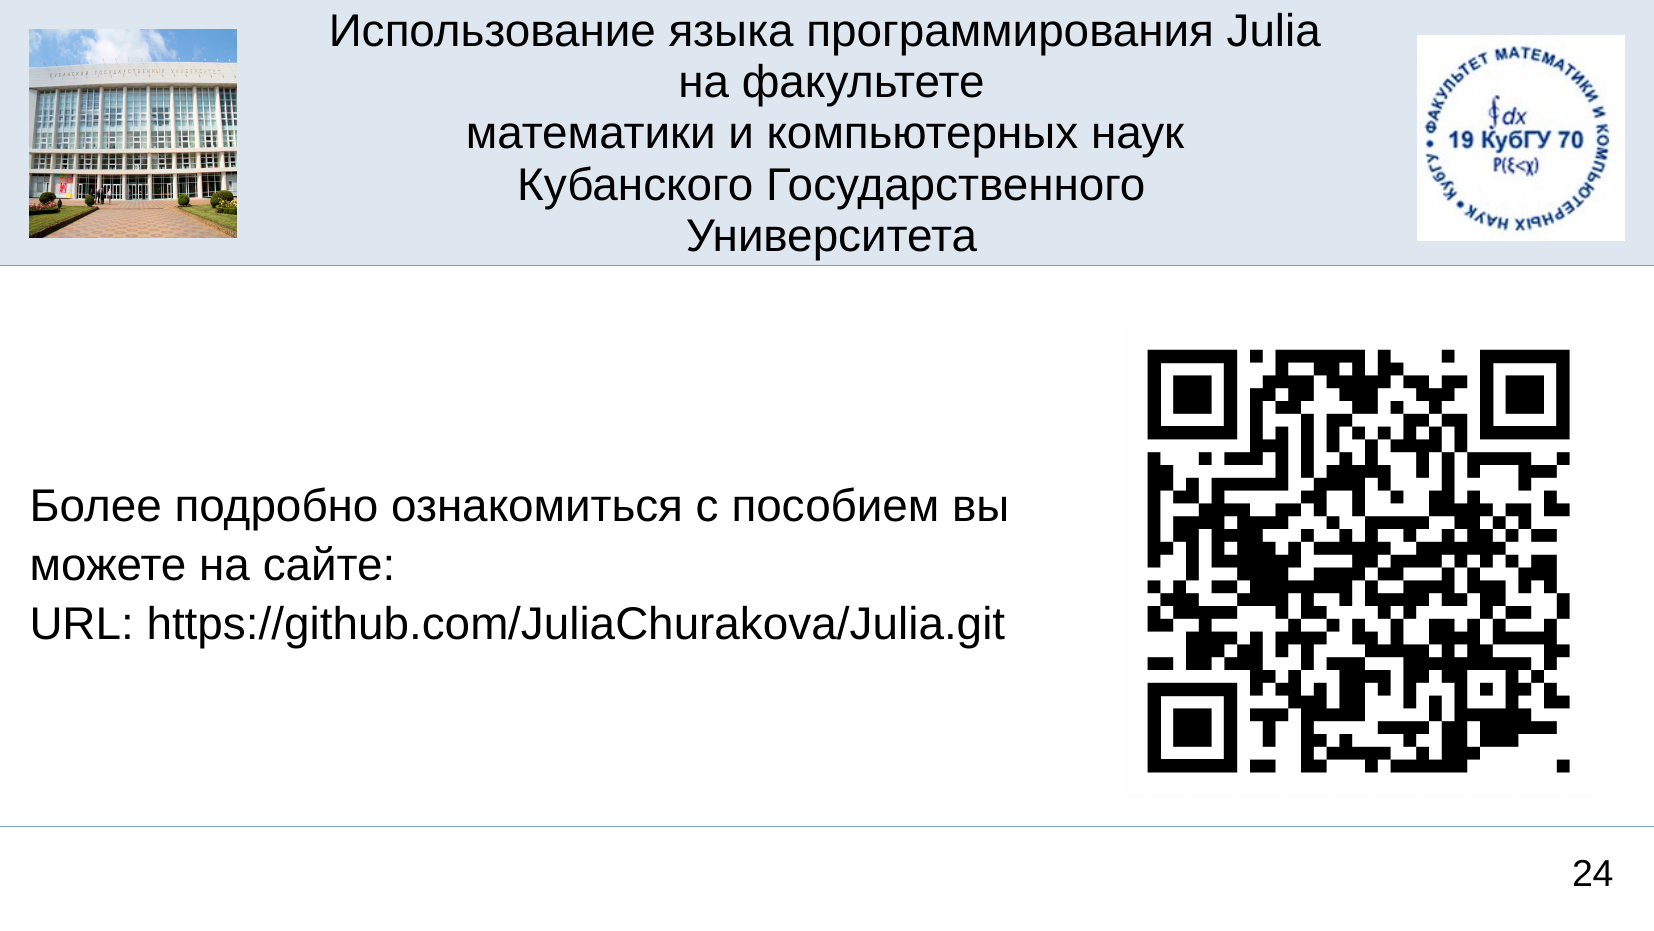

# Использование языка программирования Julia на факультете математики и компьютерных наук Кубанского Государственного Университета
Более подробно ознакомиться с пособием вы можете на сайте:
URL: https://github.com/JuliaChurakova/Julia.git